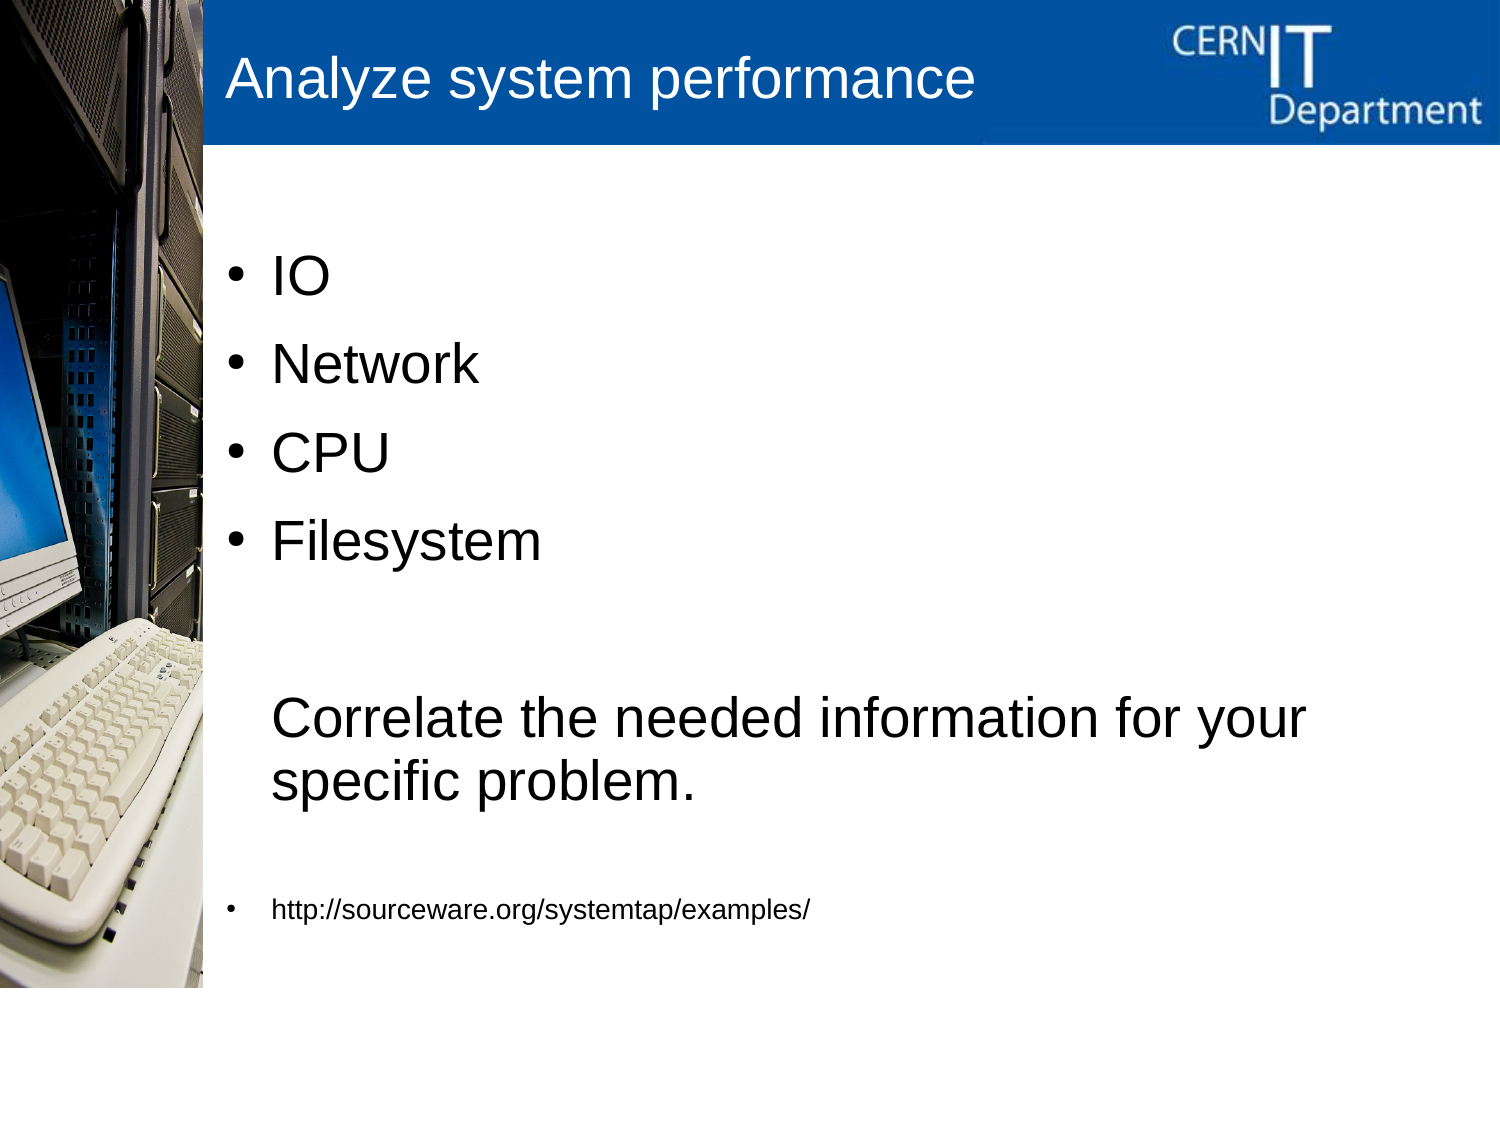

# Analyze system performance
IO
Network
CPU
Filesystem
Correlate the needed information for your specific problem.
http://sourceware.org/systemtap/examples/